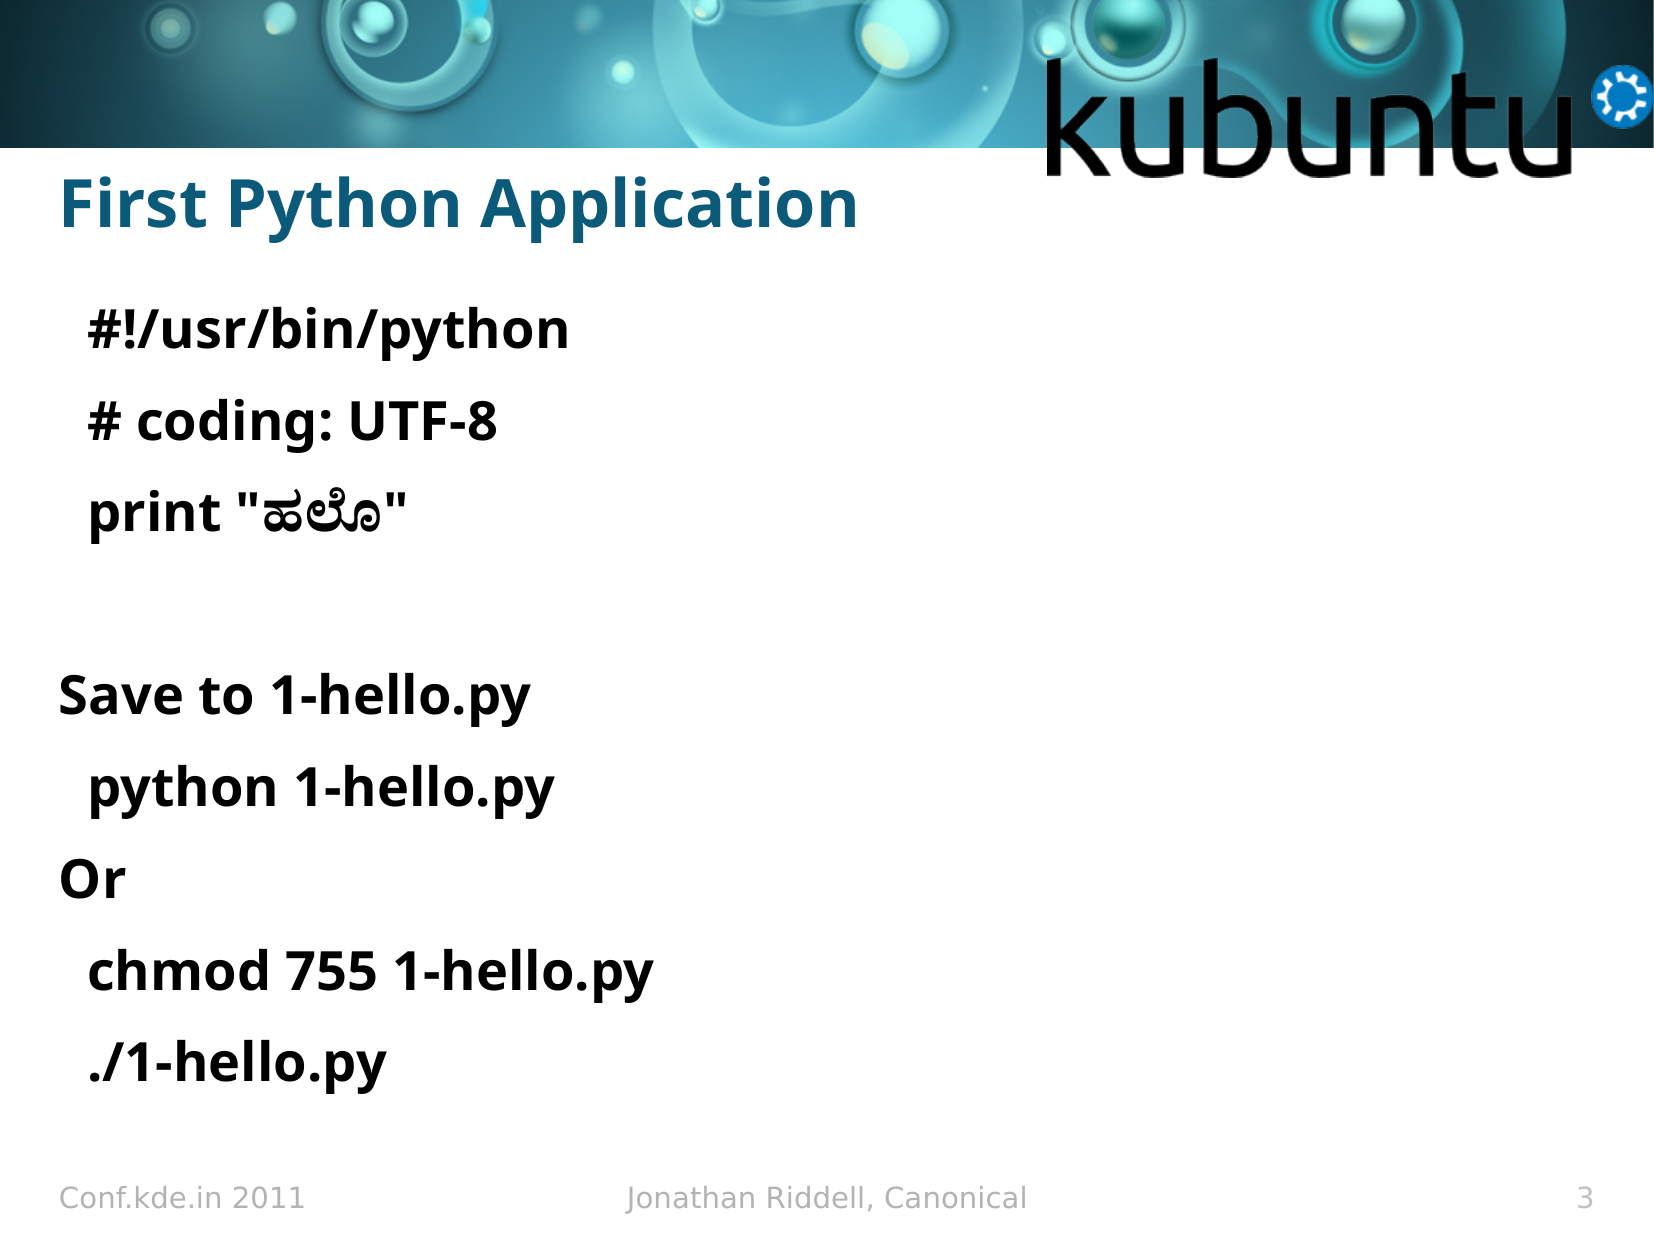

# First Python Application
 #!/usr/bin/python
 # coding: UTF-8
 print "ಹಲೊ"
Save to 1-hello.py
 python 1-hello.py
Or
 chmod 755 1-hello.py
 ./1-hello.py
Name
www.kde.org
3